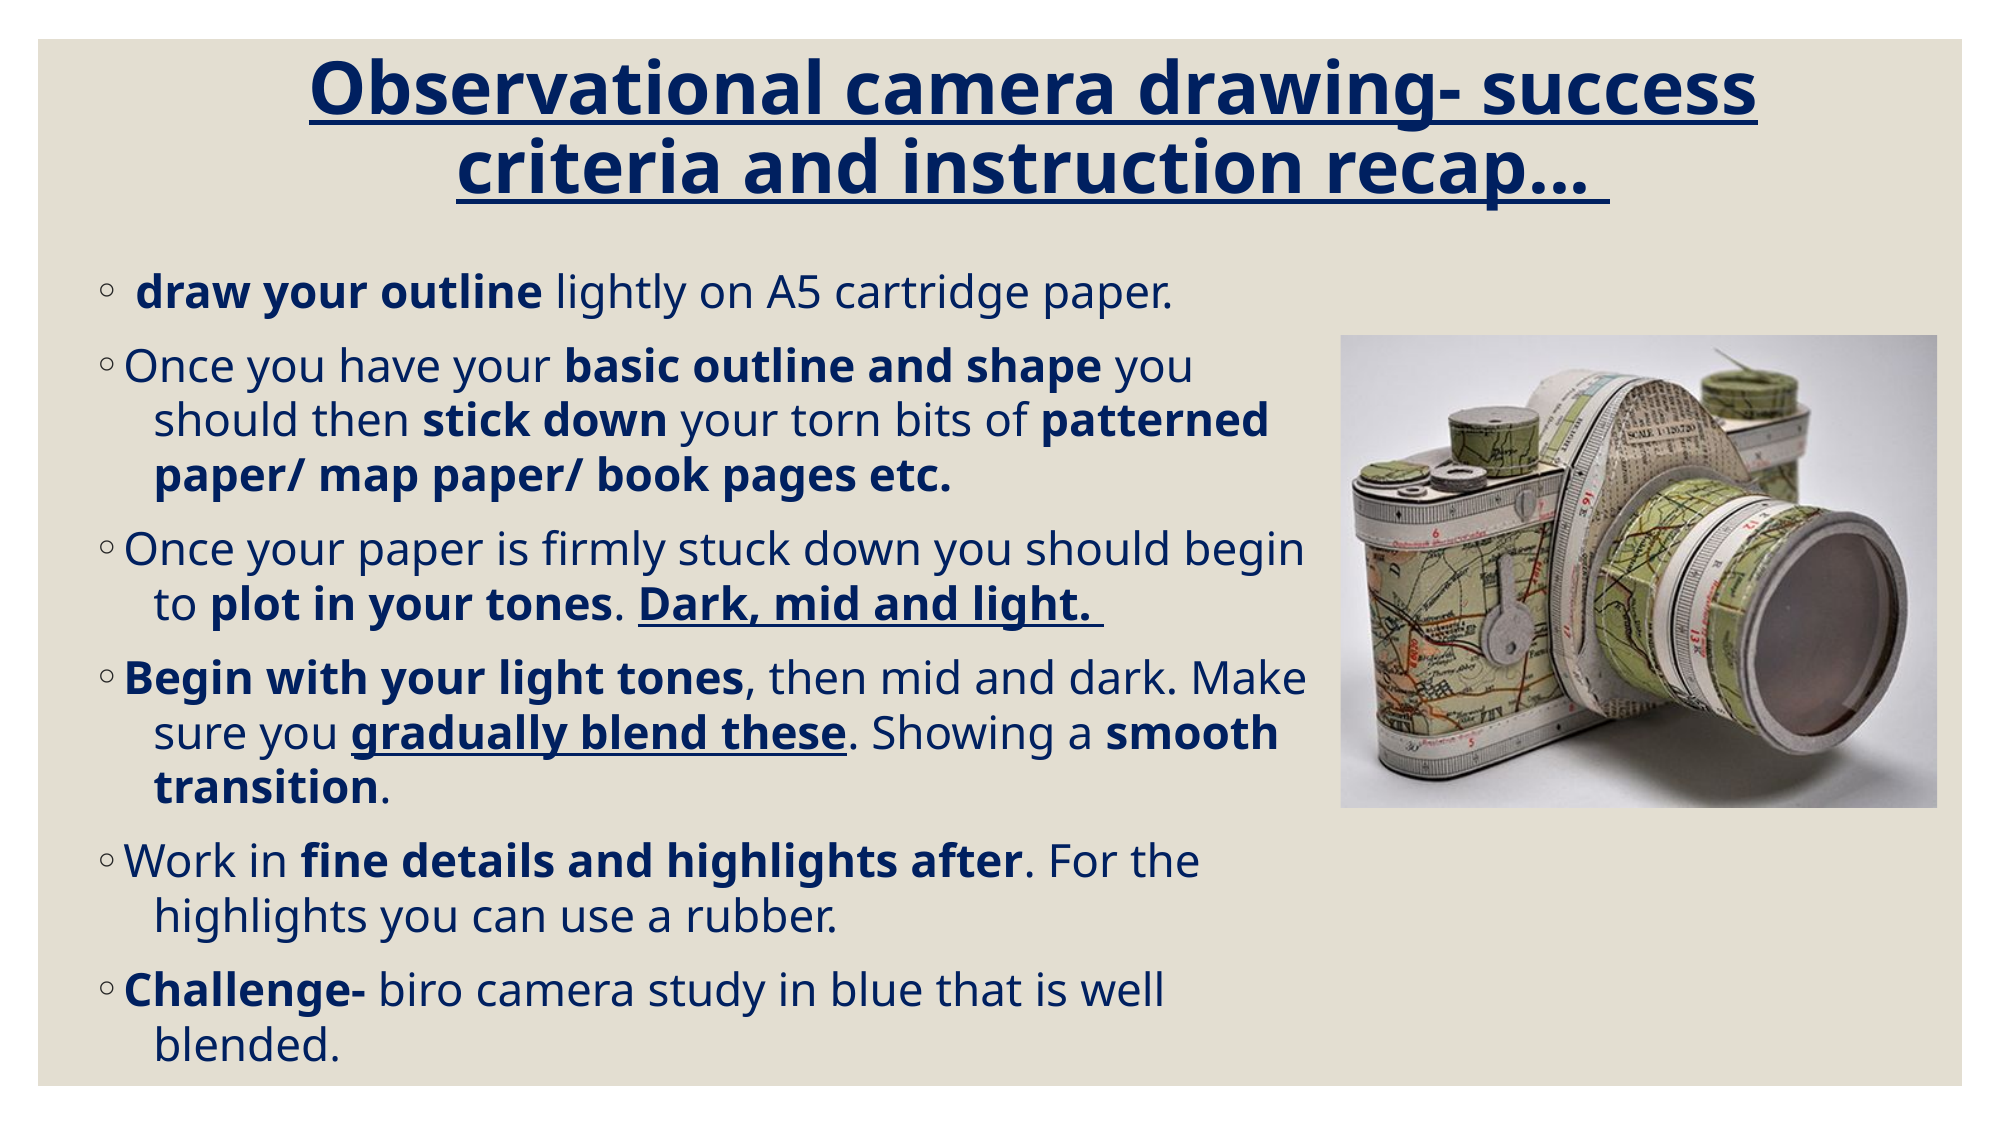

# Observational camera drawing- success criteria and instruction recap...
 draw your outline lightly on A5 cartridge paper.
Once you have your basic outline and shape you should then stick down your torn bits of patterned paper/ map paper/ book pages etc.
Once your paper is firmly stuck down you should begin to plot in your tones. Dark, mid and light.
Begin with your light tones, then mid and dark. Make sure you gradually blend these. Showing a smooth transition.
Work in fine details and highlights after. For the highlights you can use a rubber.
Challenge- biro camera study in blue that is well blended.